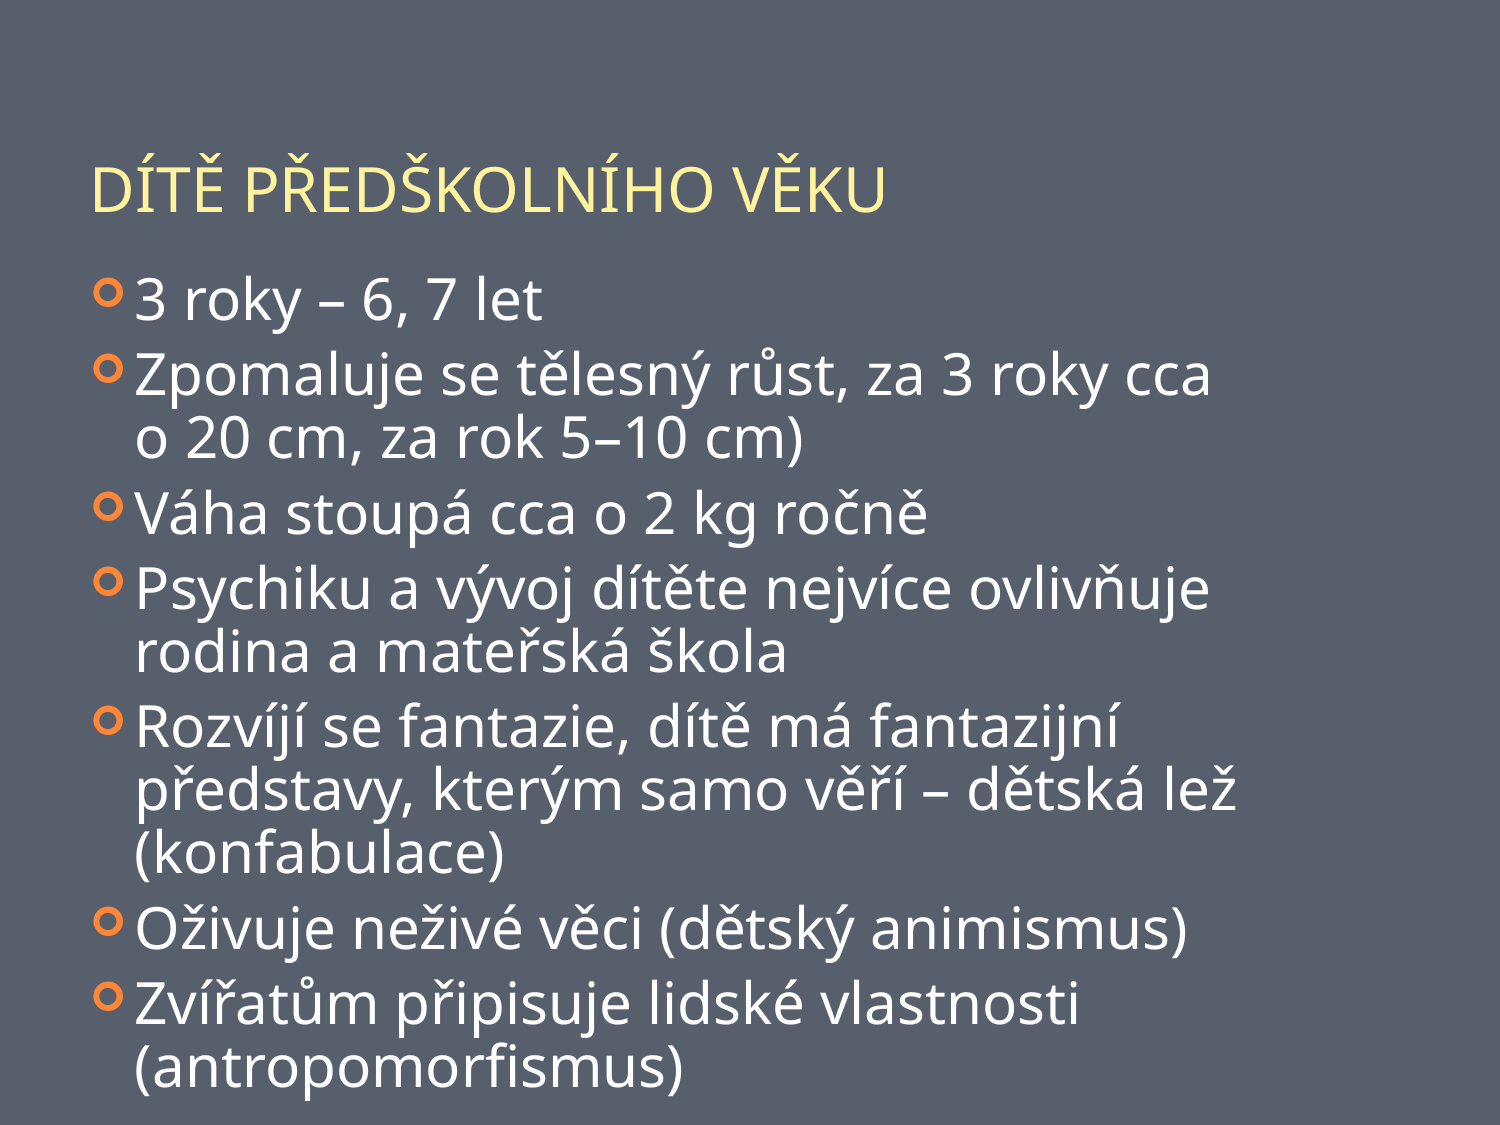

# DÍTĚ PŘEDŠKOLNÍHO VĚKU
3 roky – 6, 7 let
Zpomaluje se tělesný růst, za 3 roky cca
o 20 cm, za rok 5–10 cm)
Váha stoupá cca o 2 kg ročně
Psychiku a vývoj dítěte nejvíce ovlivňuje rodina a mateřská škola
Rozvíjí se fantazie, dítě má fantazijní představy, kterým samo věří – dětská lež (konfabulace)
Oživuje neživé věci (dětský animismus)
Zvířatům připisuje lidské vlastnosti (antropomorfismus)